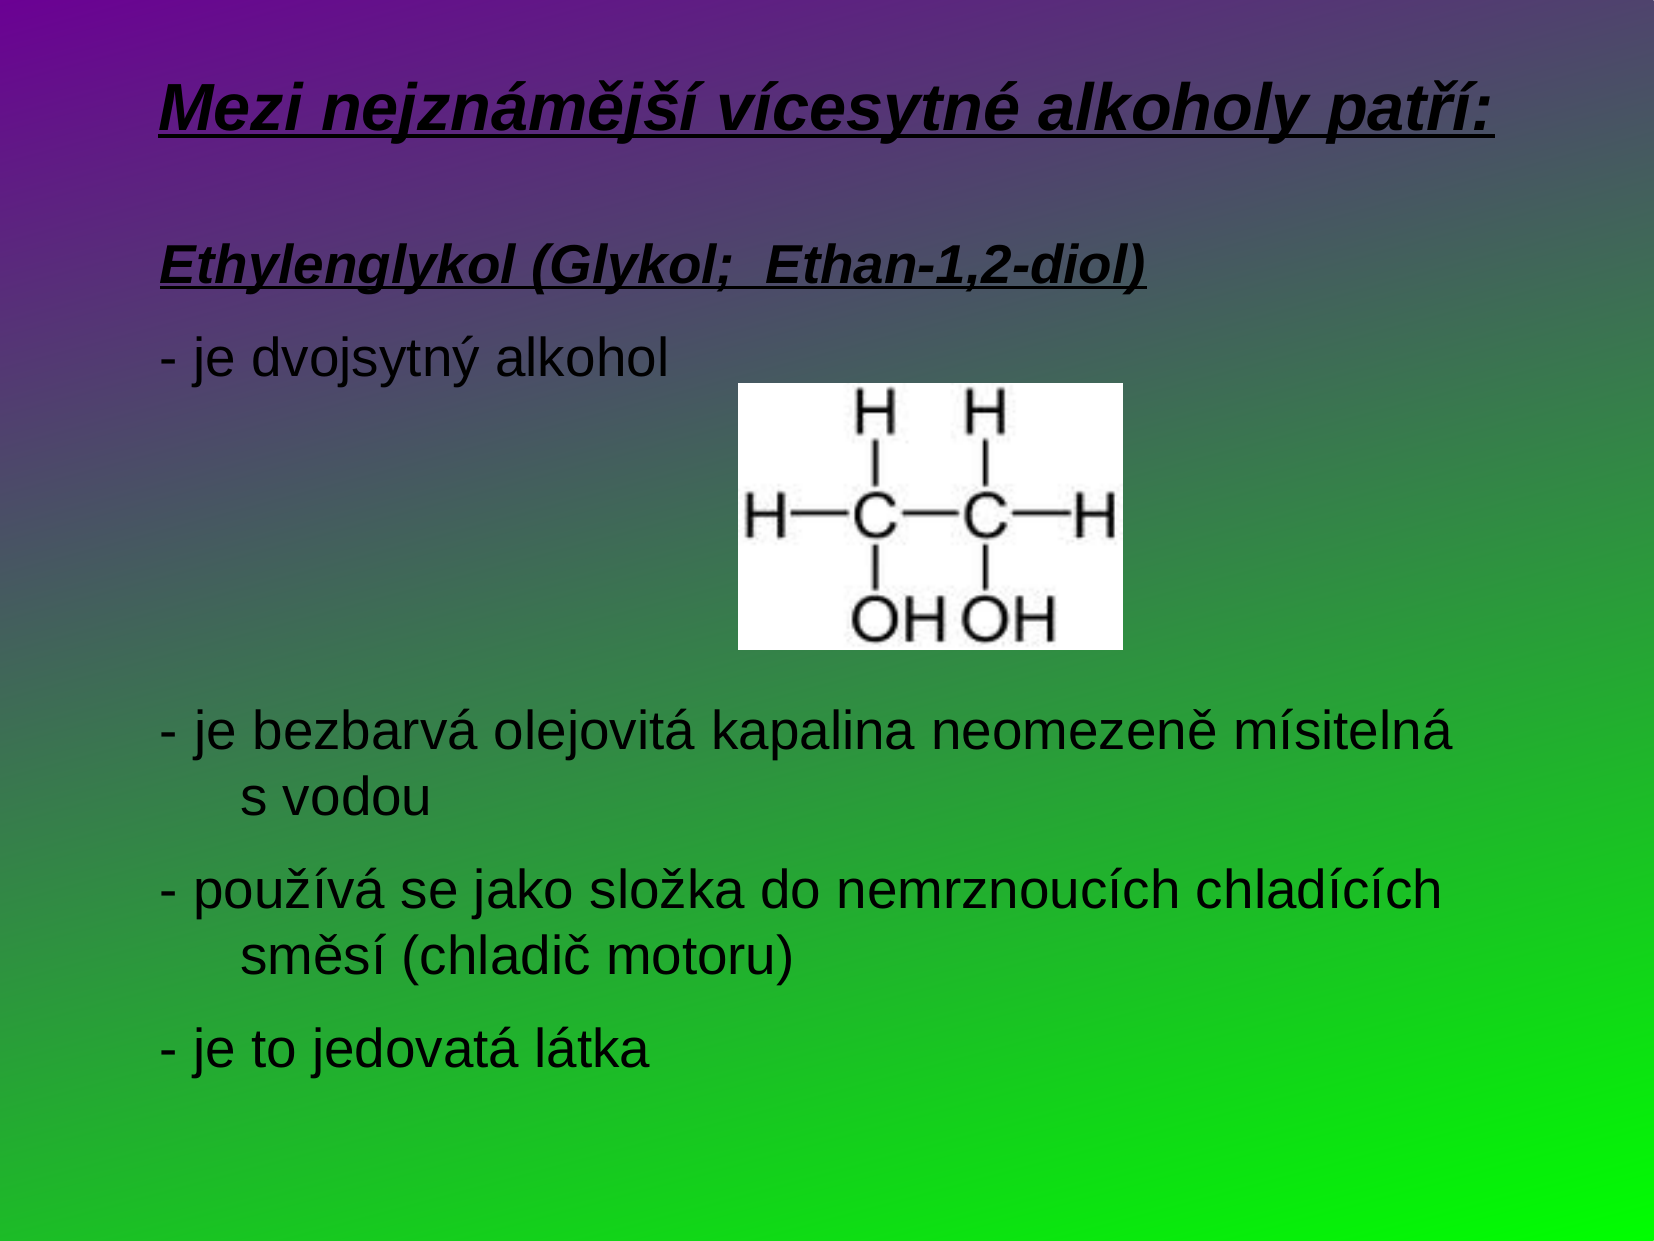

# Mezi nejznámější vícesytné alkoholy patří:
Ethylenglykol (Glykol; Ethan-1,2-diol)
- je dvojsytný alkohol
- je bezbarvá olejovitá kapalina neomezeně mísitelná s vodou
- používá se jako složka do nemrznoucích chladících směsí (chladič motoru)
- je to jedovatá látka